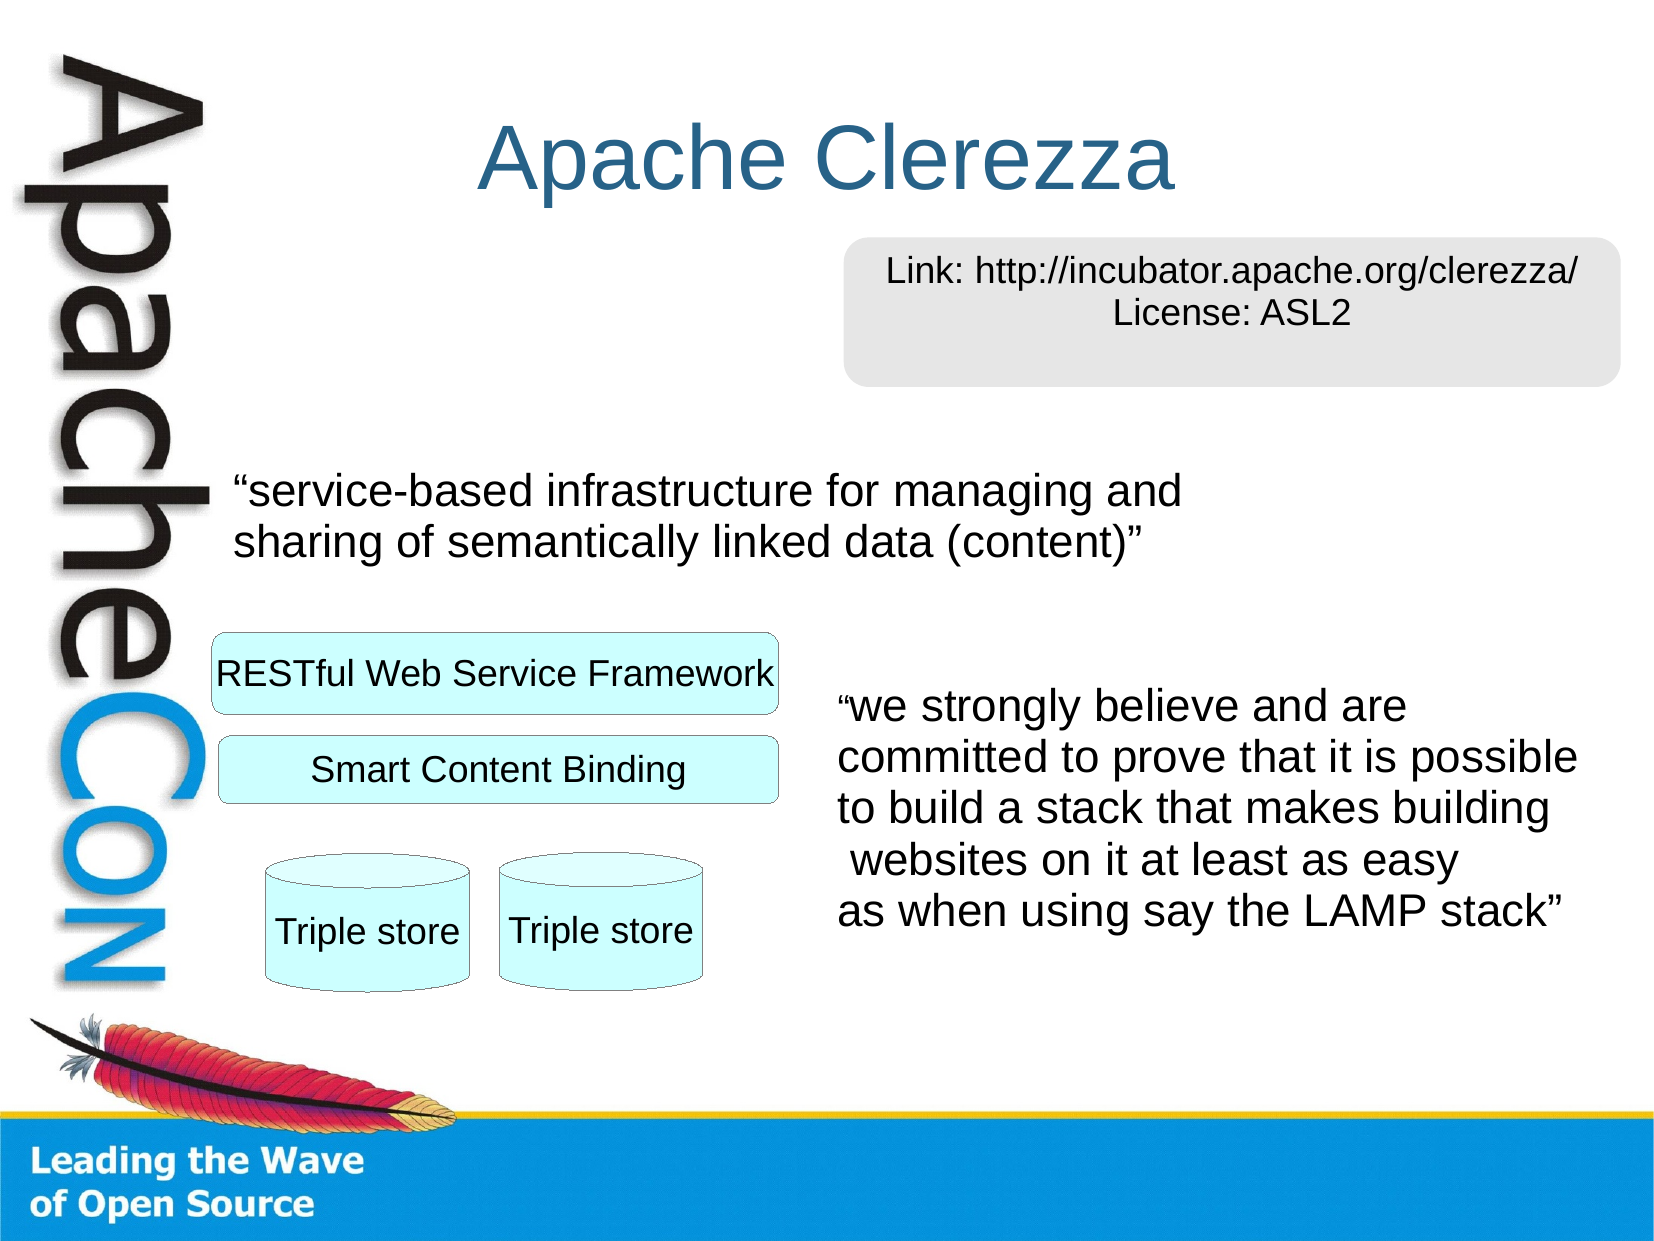

# Apache Clerezza
Link: http://incubator.apache.org/clerezza/
License: ASL2
“service-based infrastructure for managing and sharing of semantically linked data (content)”
RESTful Web Service Framework
“we strongly believe and are
committed to prove that it is possible
to build a stack that makes building
 websites on it at least as easy
as when using say the LAMP stack”
Smart Content Binding
Triple store
Triple store